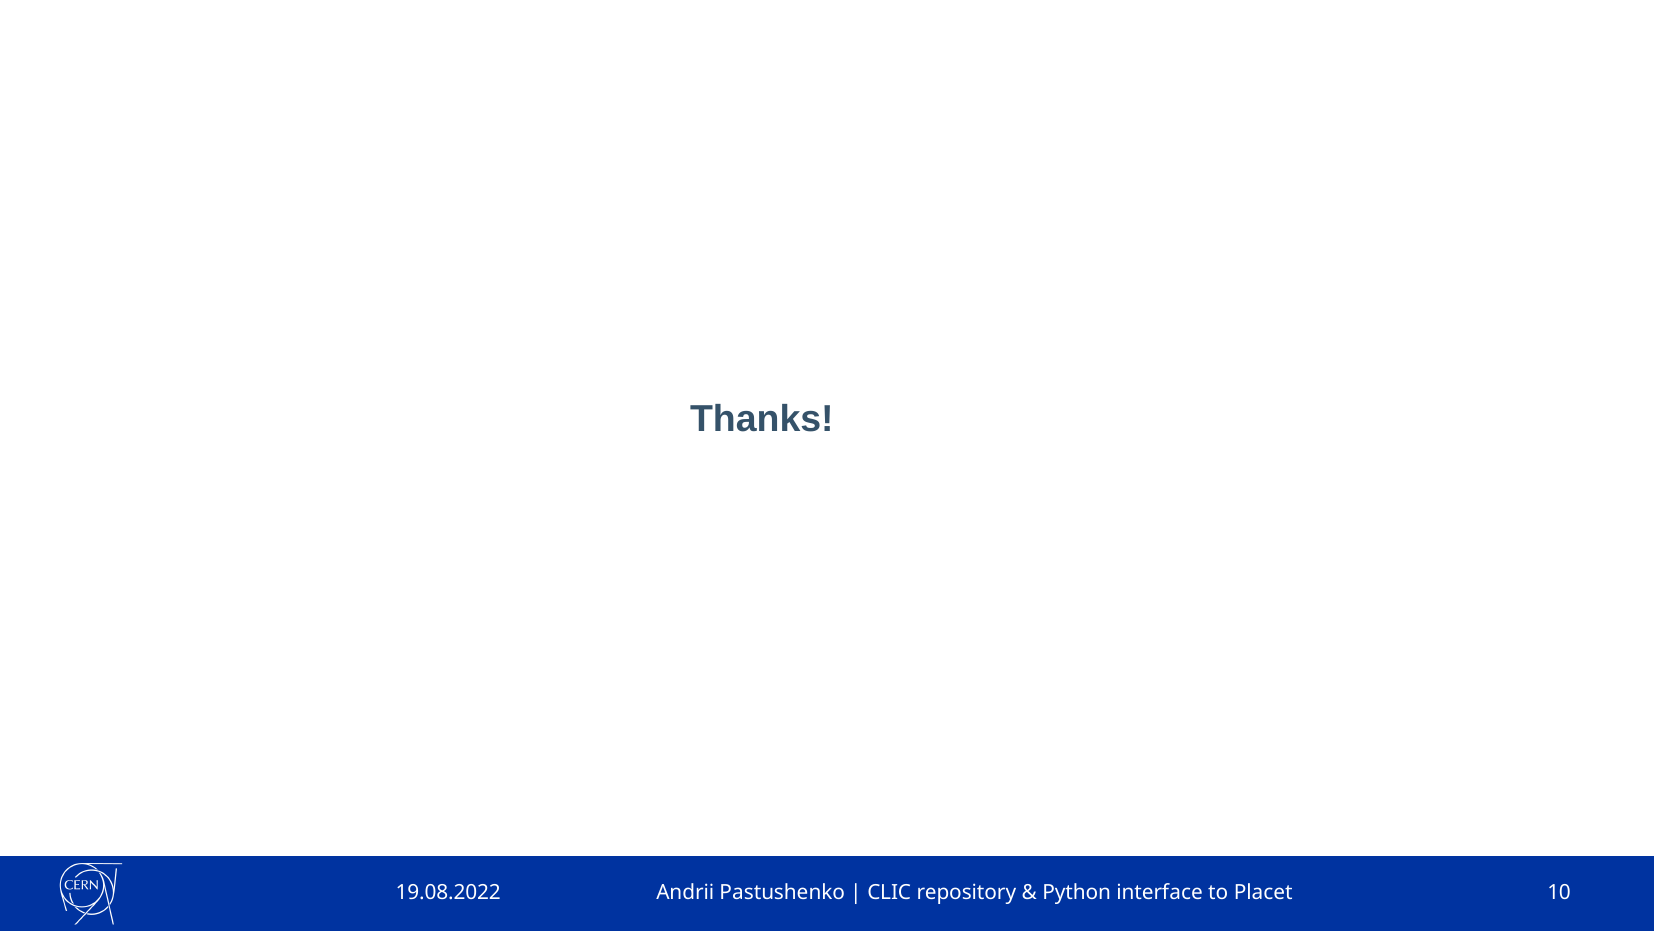

Thanks!
19.08.2022
Andrii Pastushenko | CLIC repository & Python interface to Placet
10